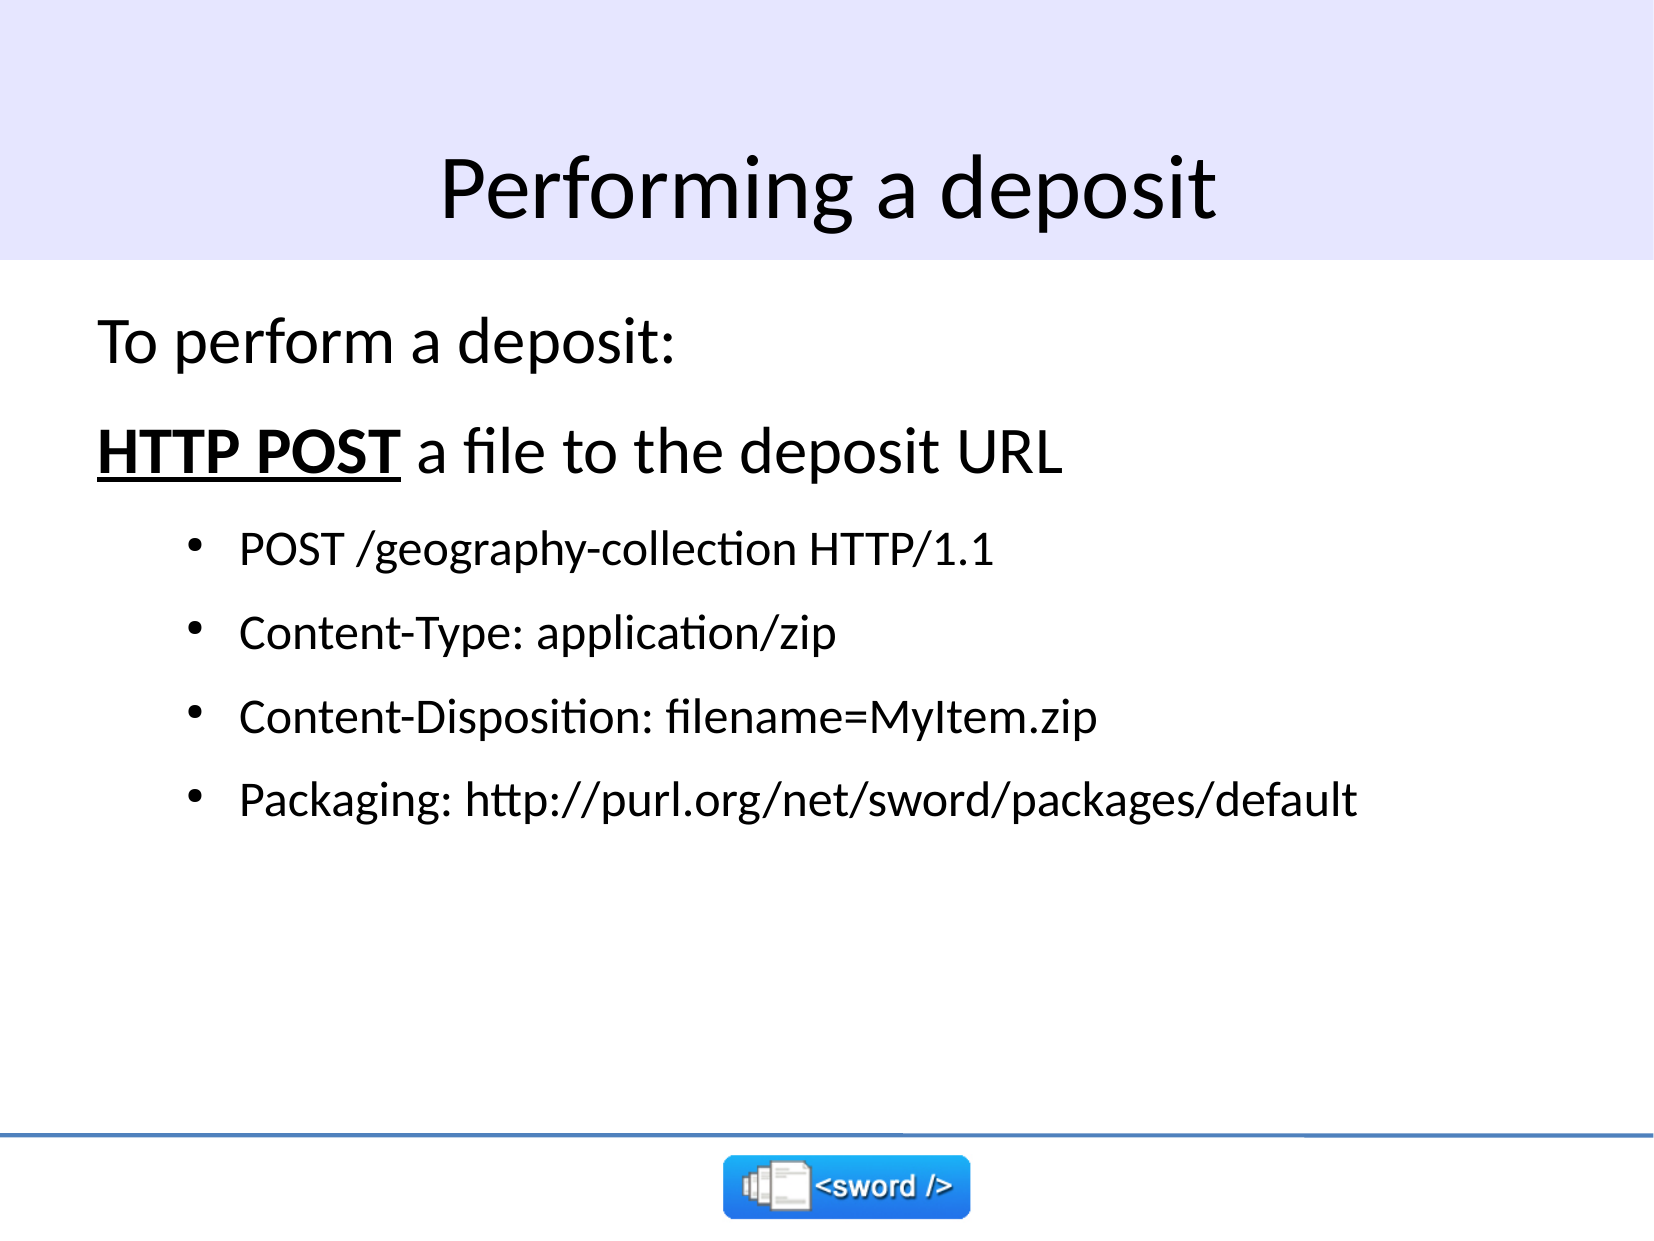

Performing a deposit
# To perform a deposit:
HTTP POST a file to the deposit URL
POST /geography-collection HTTP/1.1
Content-Type: application/zip
Content-Disposition: filename=MyItem.zip
Packaging: http://purl.org/net/sword/packages/default